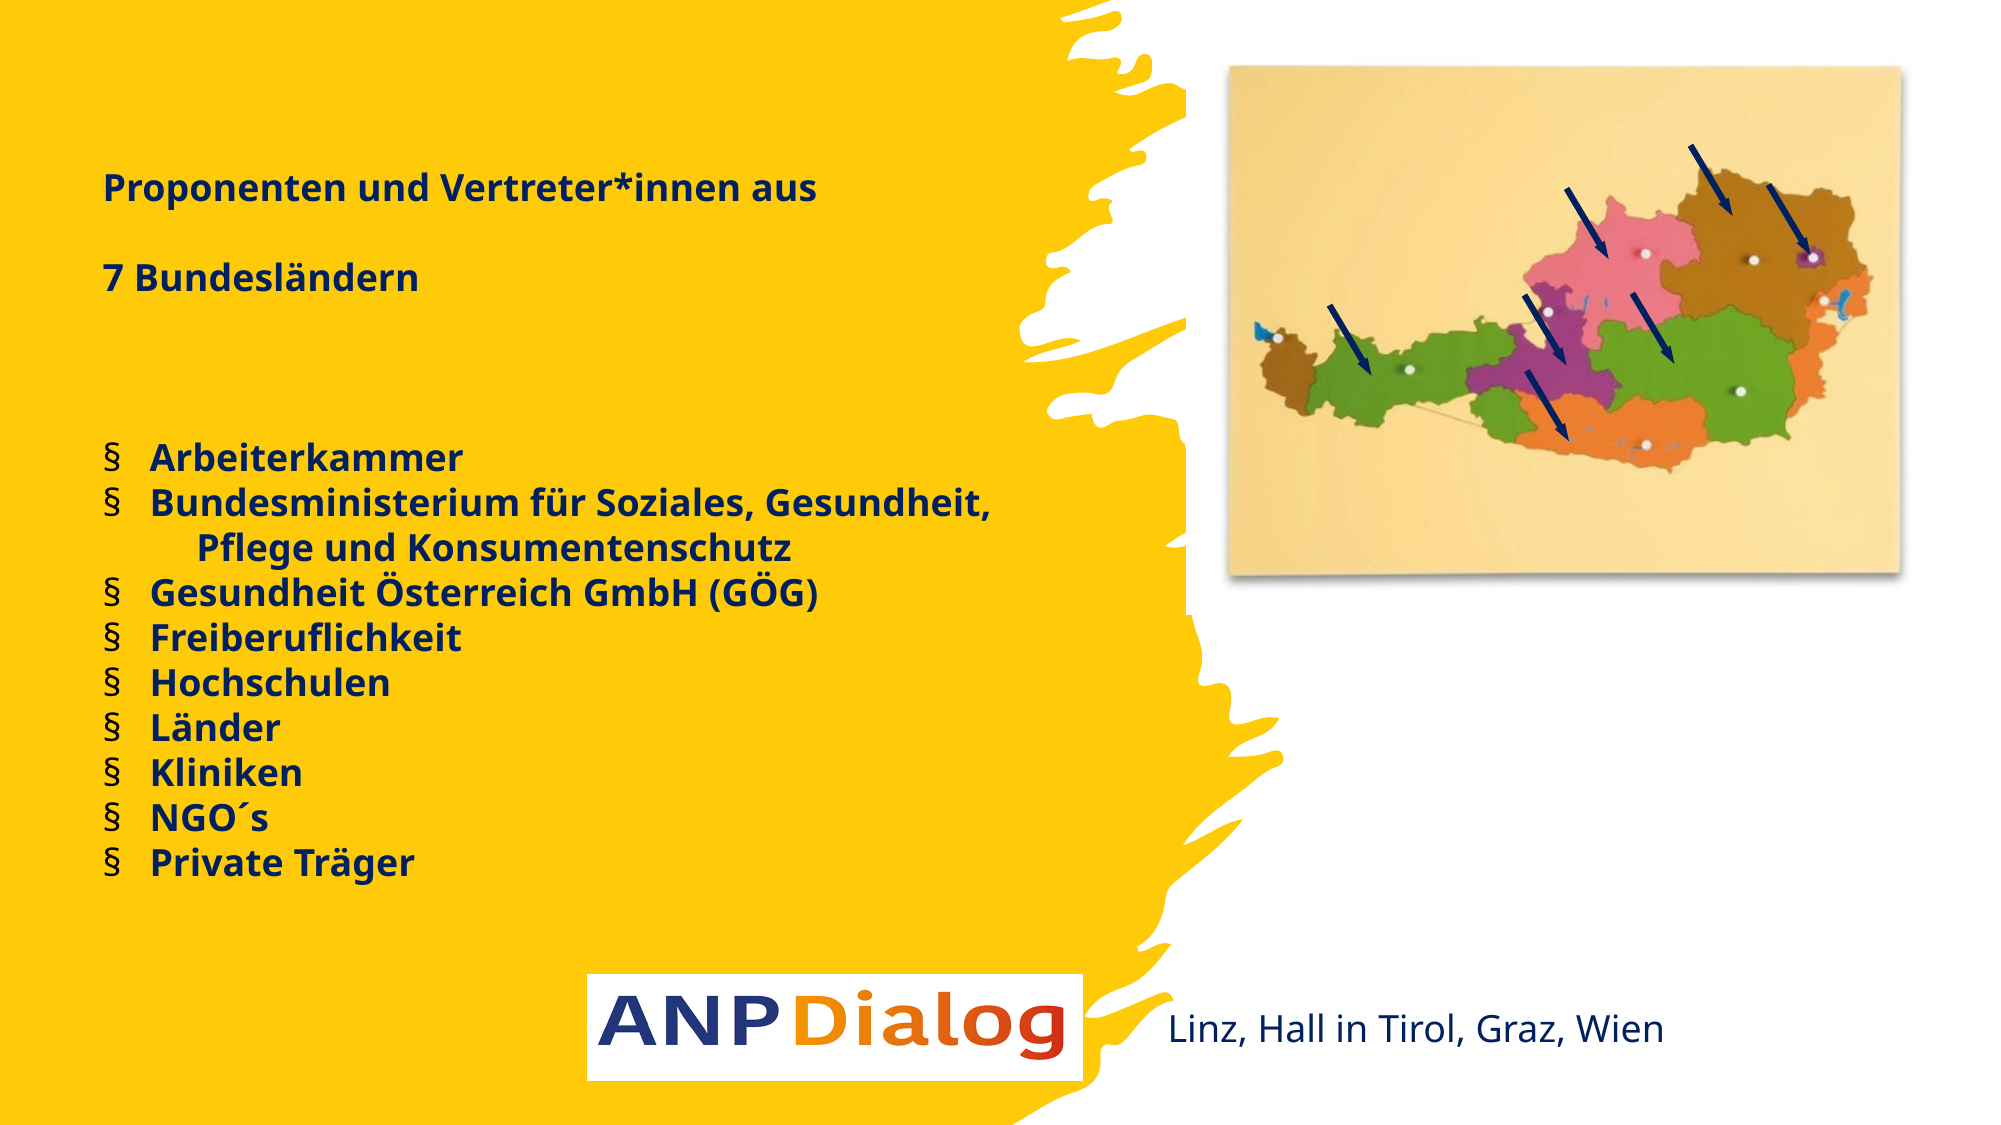

Proponenten und Vertreter*innen aus
7 Bundesländern
Arbeiterkammer
Bundesministerium für Soziales, Gesundheit,
Pflege und Konsumentenschutz
Gesundheit Österreich GmbH (GÖG)
Freiberuflichkeit
Hochschulen
Länder
Kliniken
NGO´s
Private Träger
Linz, Hall in Tirol, Graz, Wien